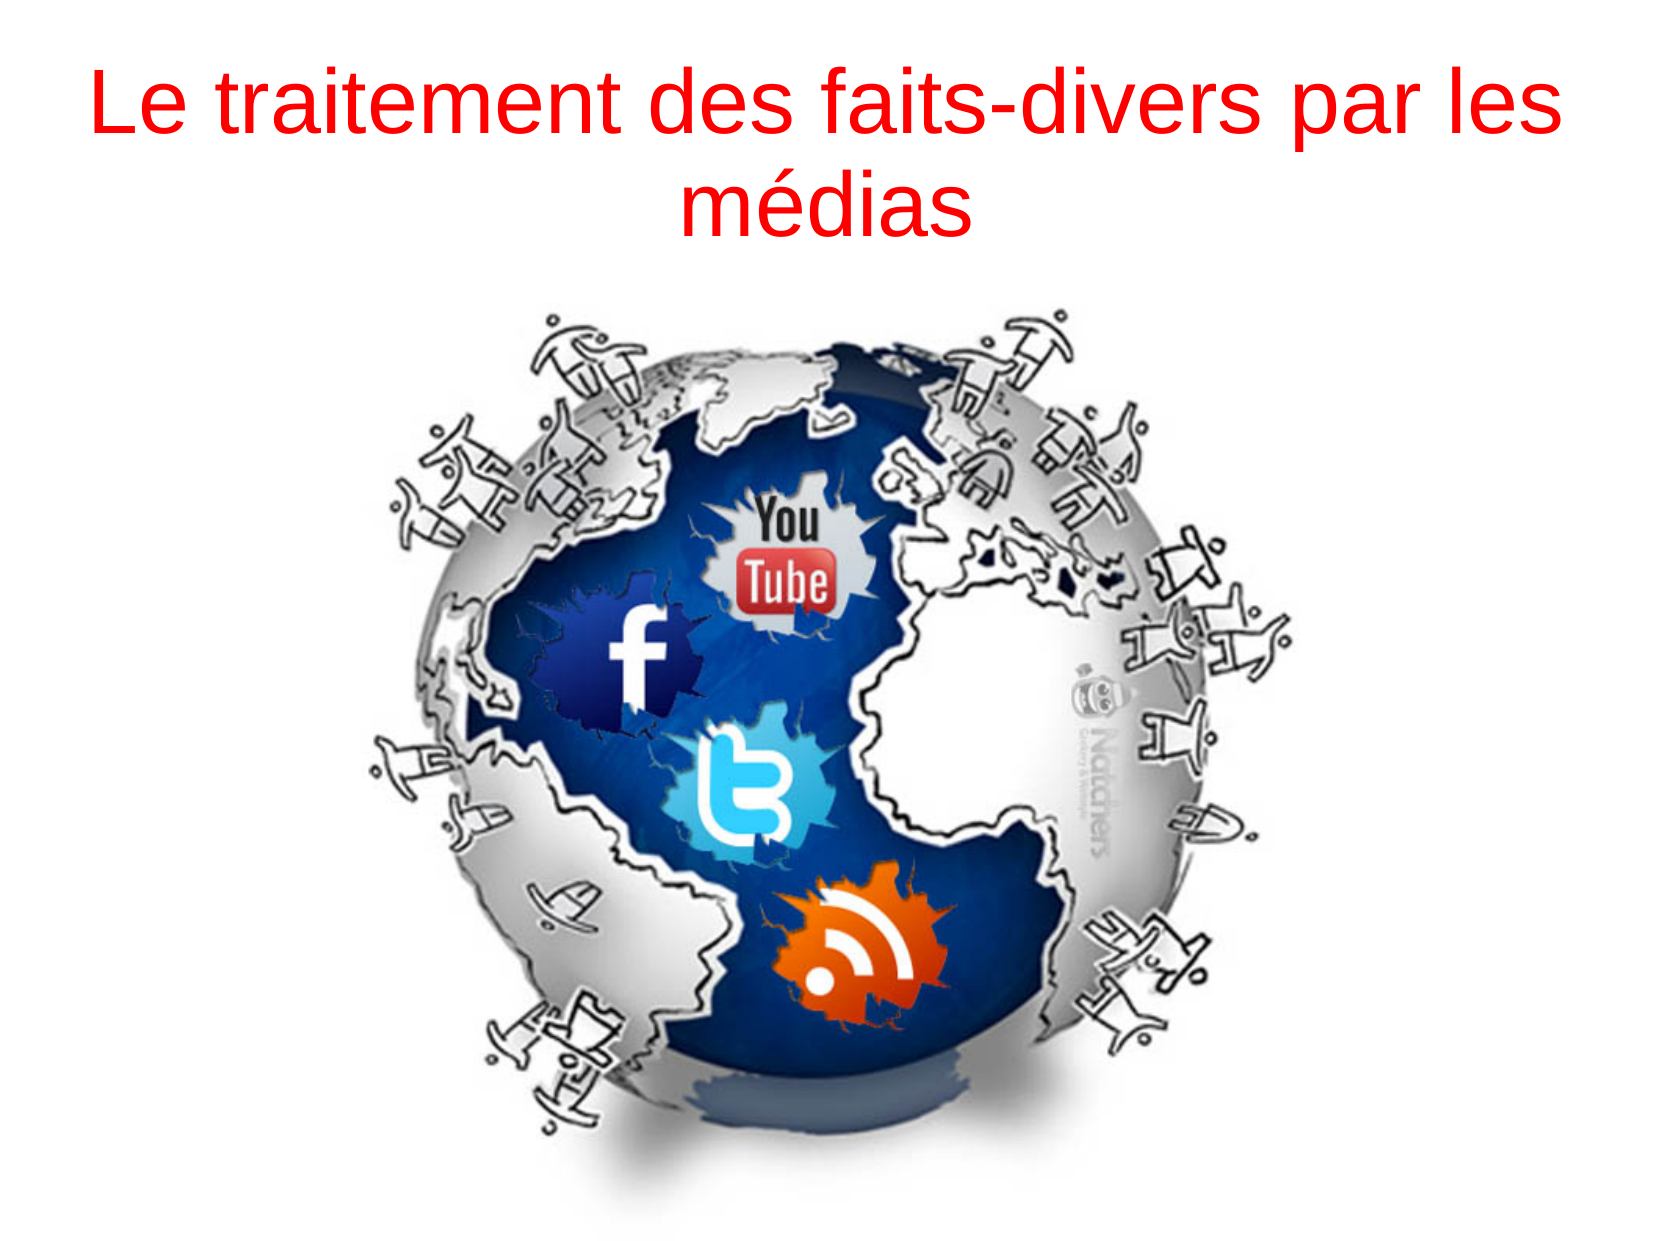

# Le traitement des faits-divers par les médias